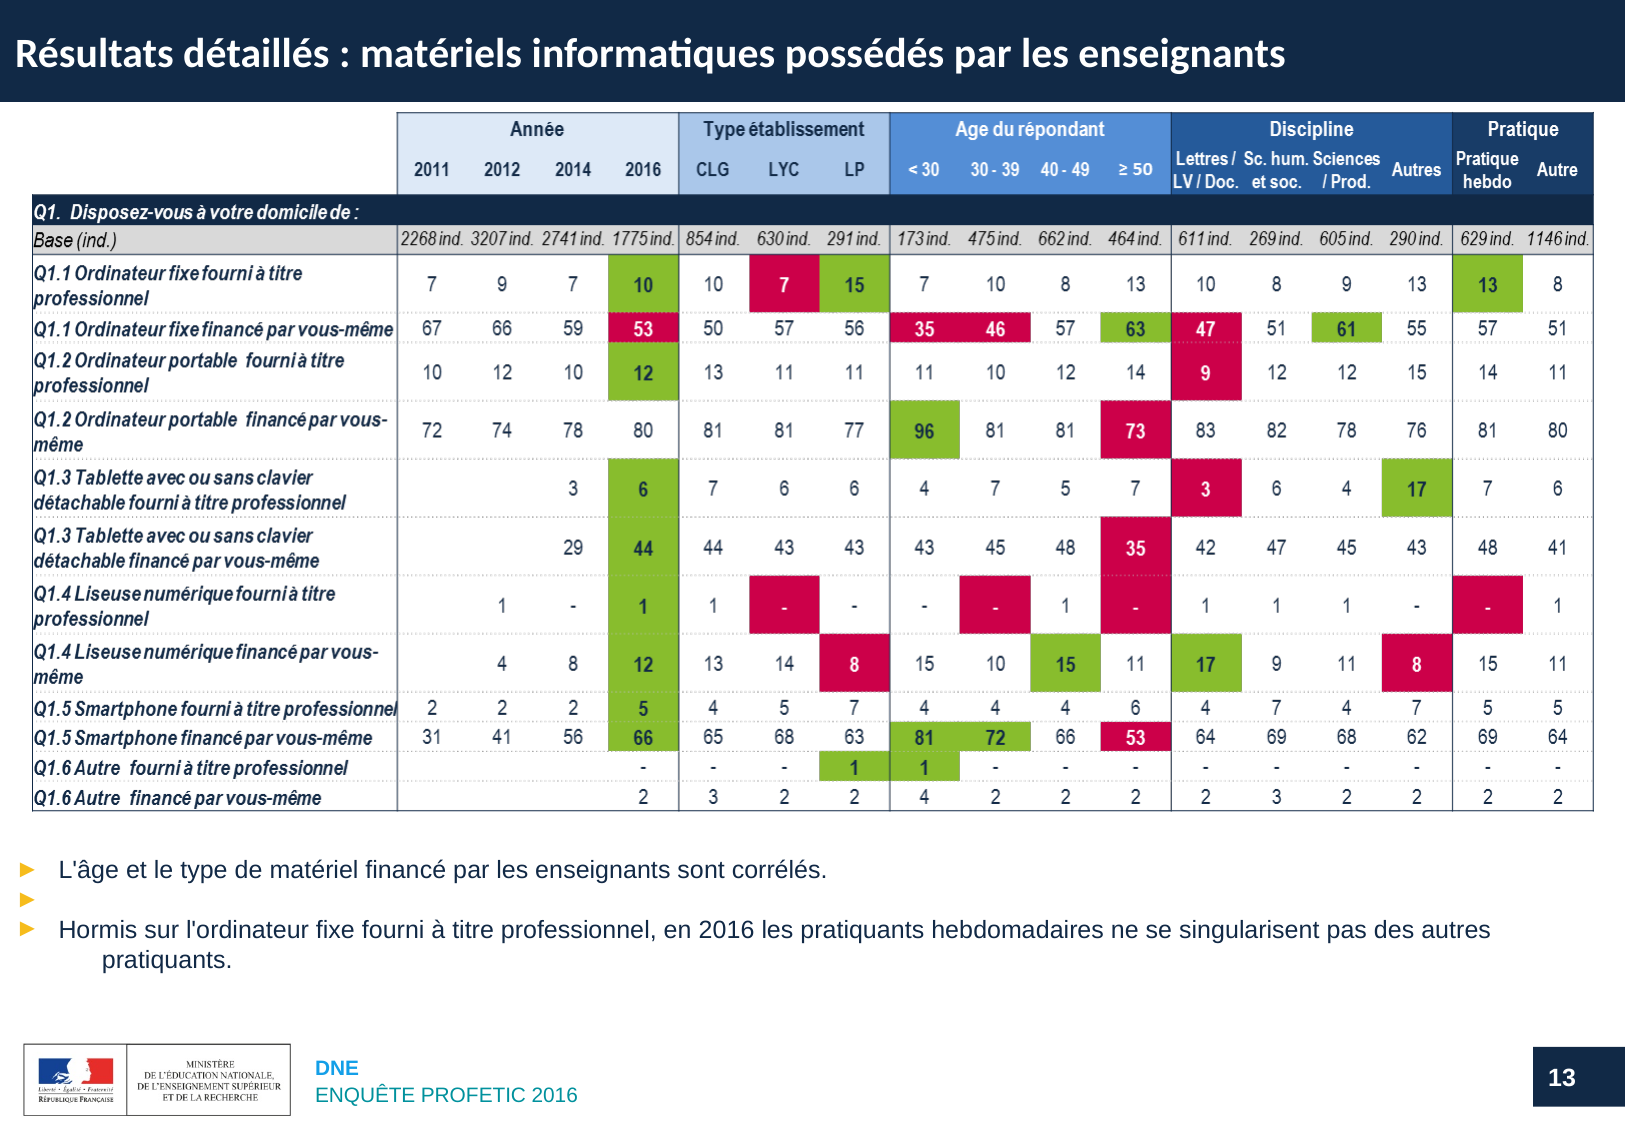

# Résultats détaillés : matériels informatiques possédés par les enseignants
L'âge et le type de matériel financé par les enseignants sont corrélés.
Hormis sur l'ordinateur fixe fourni à titre professionnel, en 2016 les pratiquants hebdomadaires ne se singularisent pas des autres pratiquants.
12